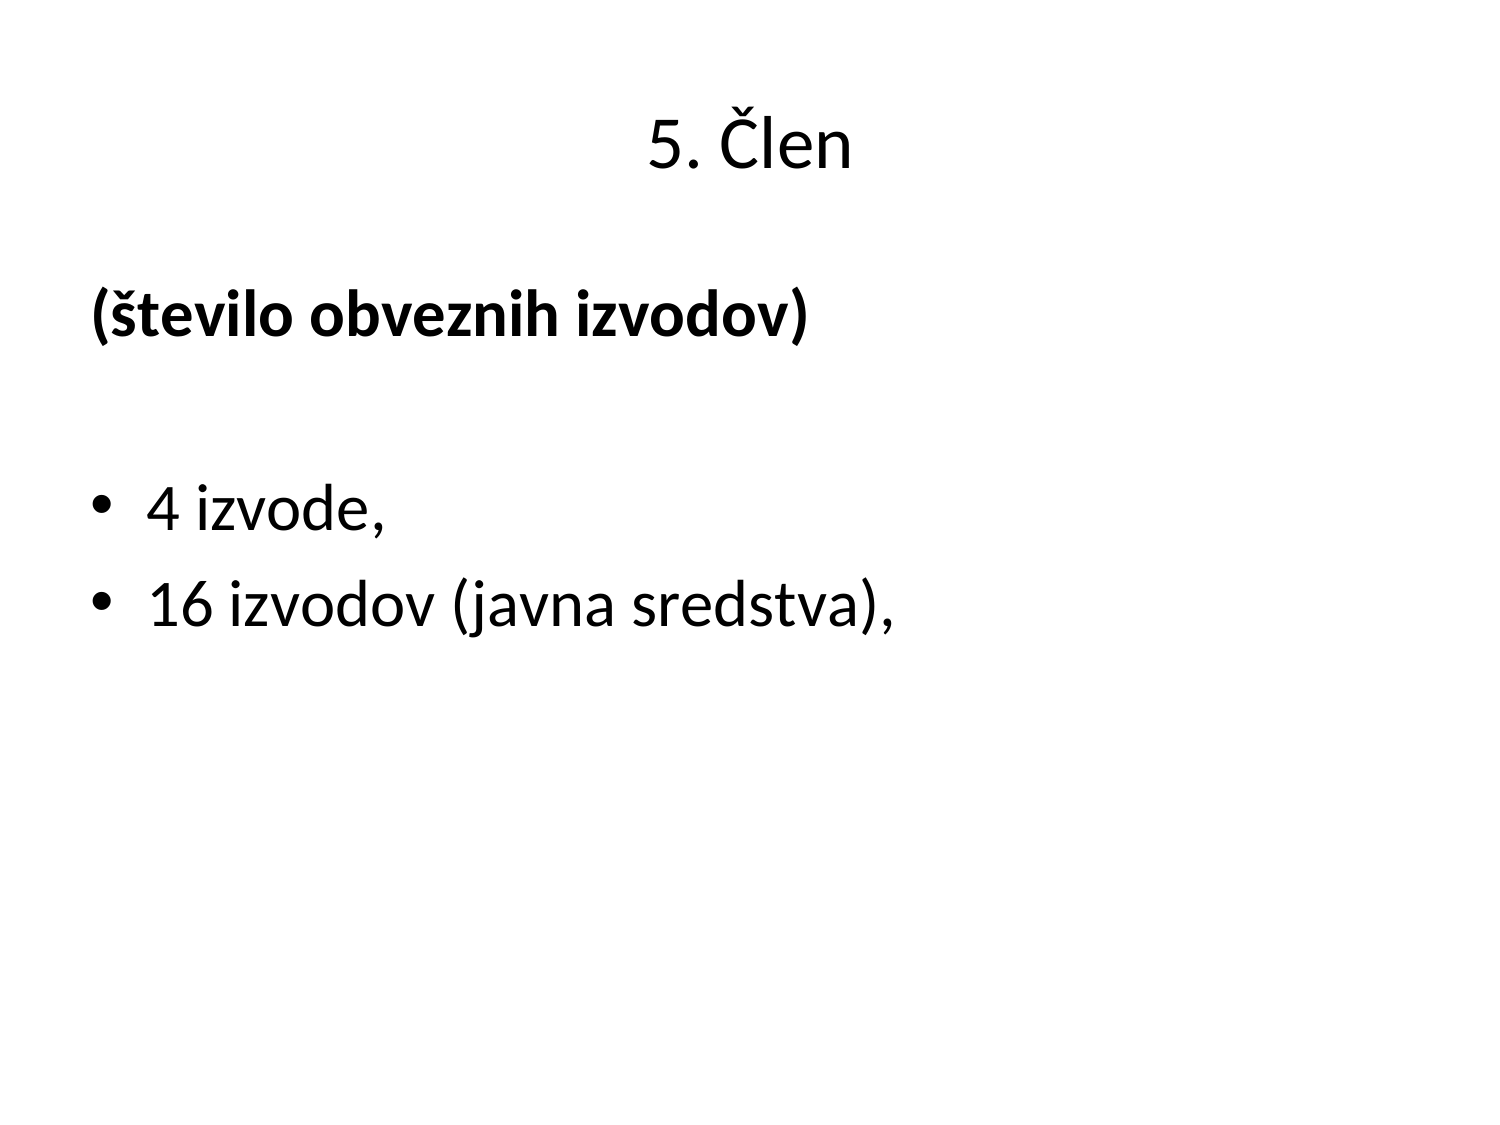

# 5. Člen
(število obveznih izvodov)
4 izvode,
16 izvodov (javna sredstva),